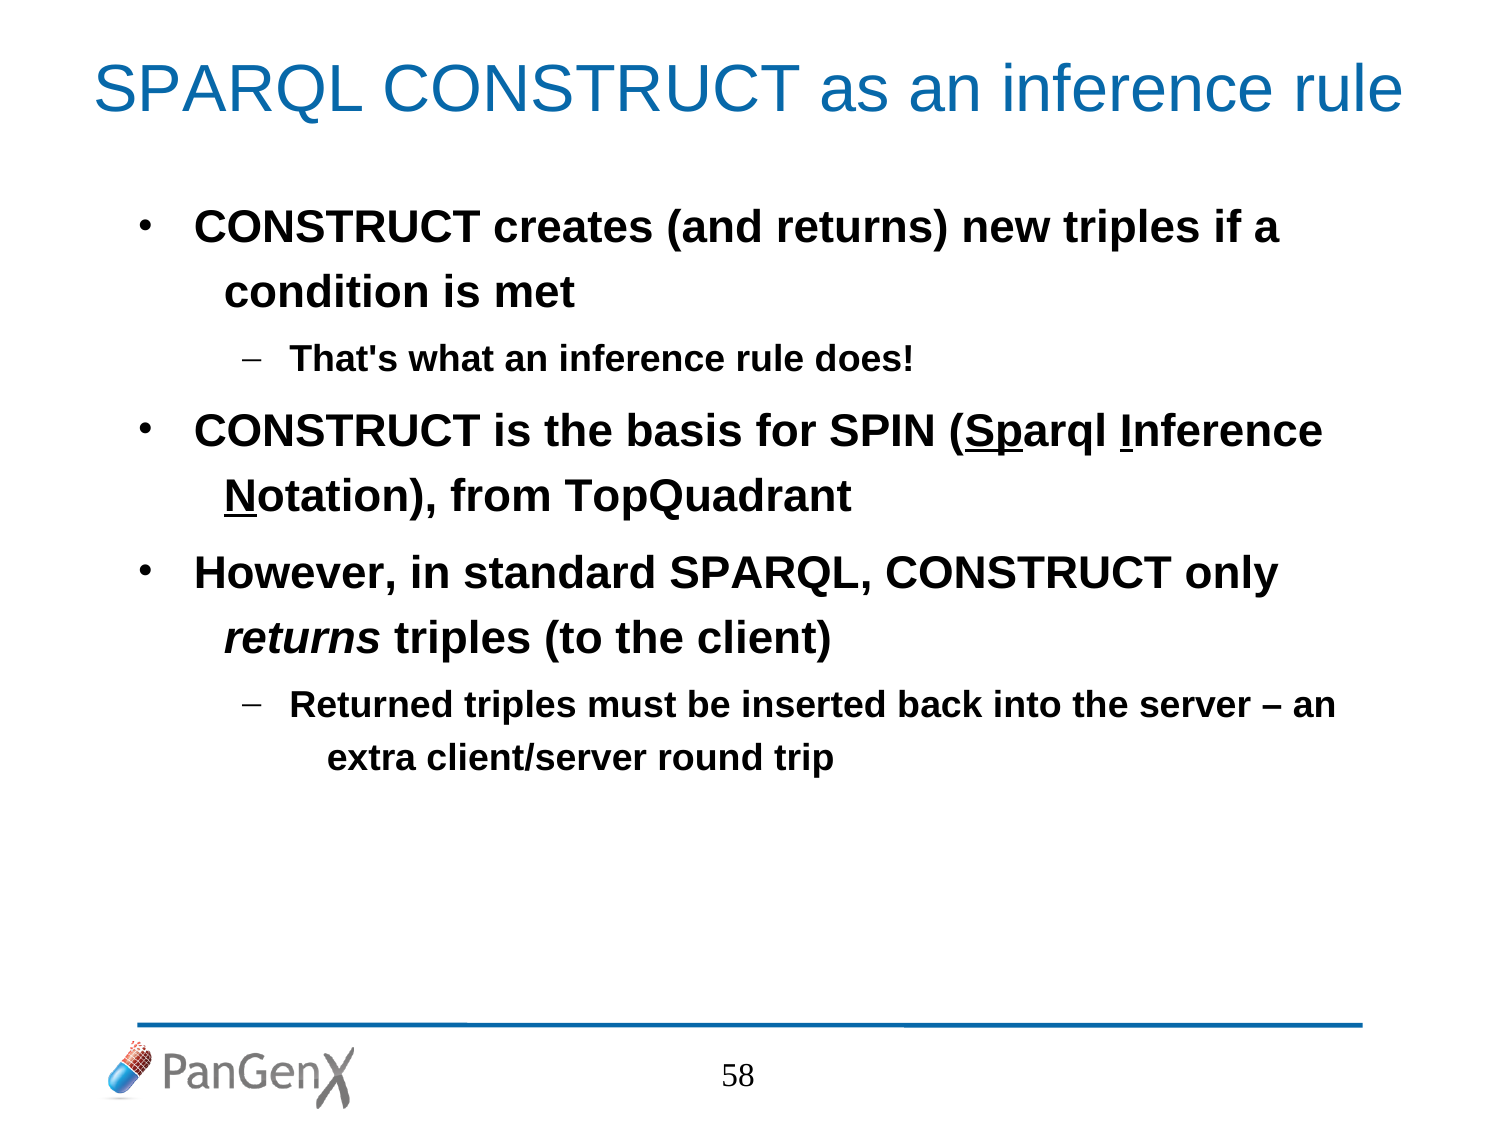

# SPARQL CONSTRUCT as an inference rule
CONSTRUCT creates (and returns) new triples if a condition is met
That's what an inference rule does!
CONSTRUCT is the basis for SPIN (Sparql Inference Notation), from TopQuadrant
However, in standard SPARQL, CONSTRUCT only returns triples (to the client)
Returned triples must be inserted back into the server – an extra client/server round trip
58